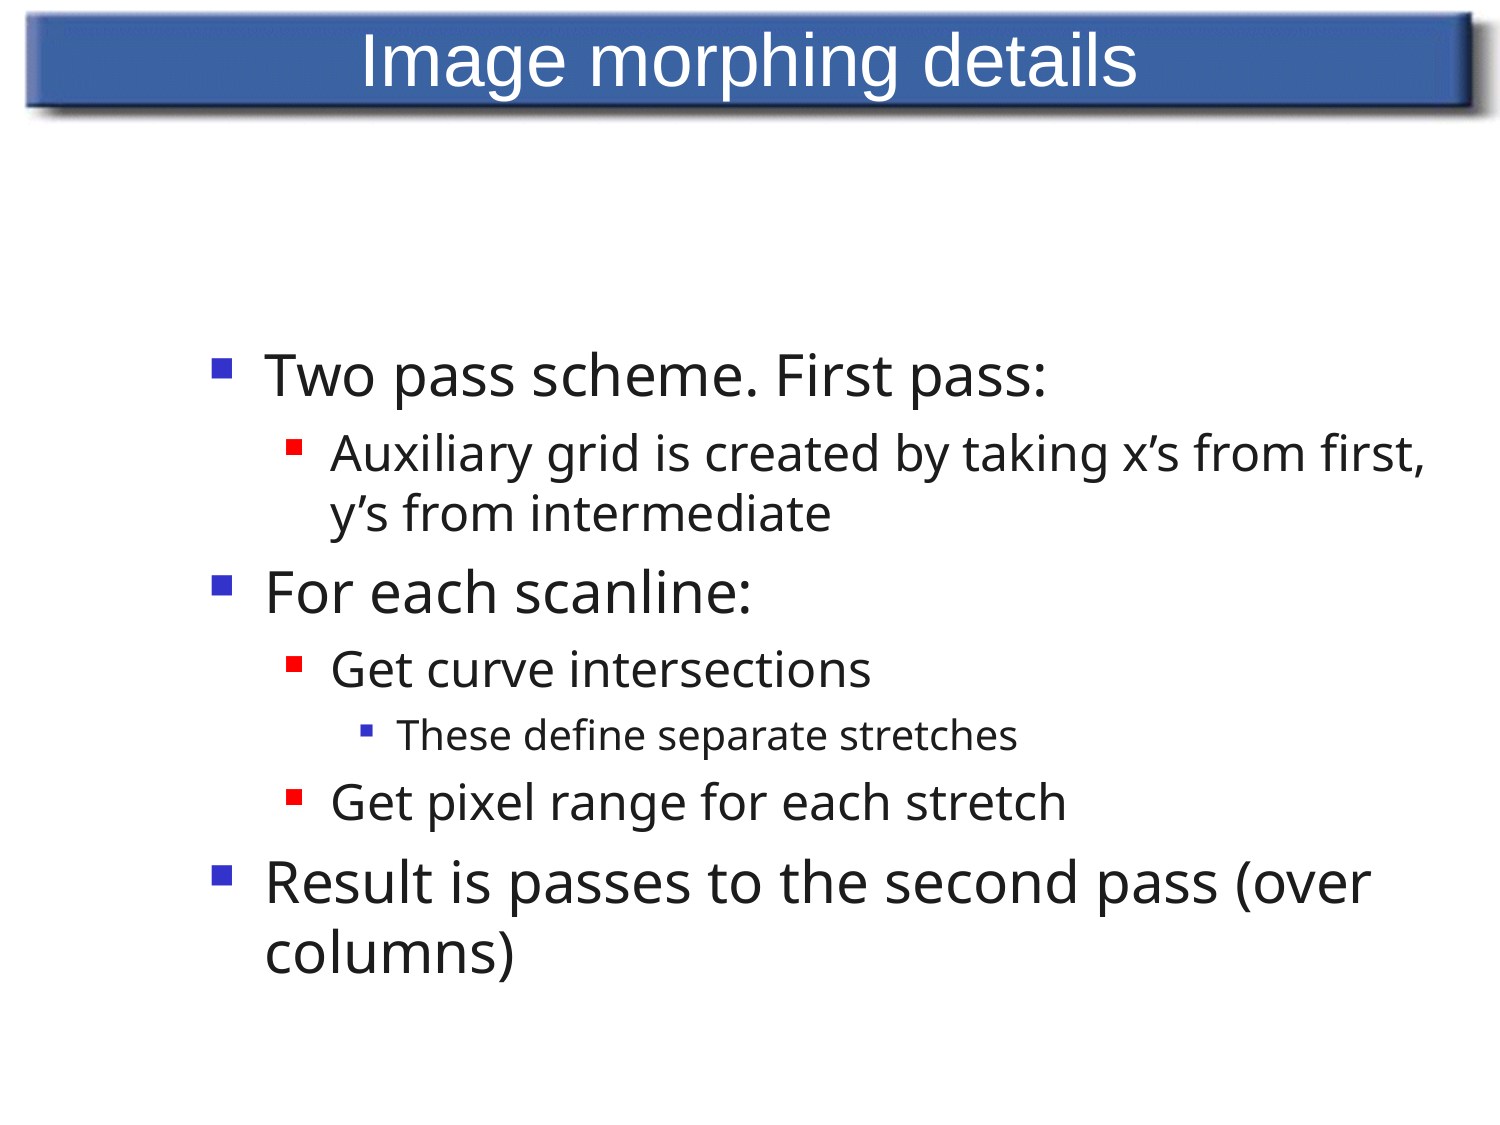

# Image morphing details
Two pass scheme. First pass:
Auxiliary grid is created by taking x’s from first, y’s from intermediate
For each scanline:
Get curve intersections
These define separate stretches
Get pixel range for each stretch
Result is passes to the second pass (over columns)